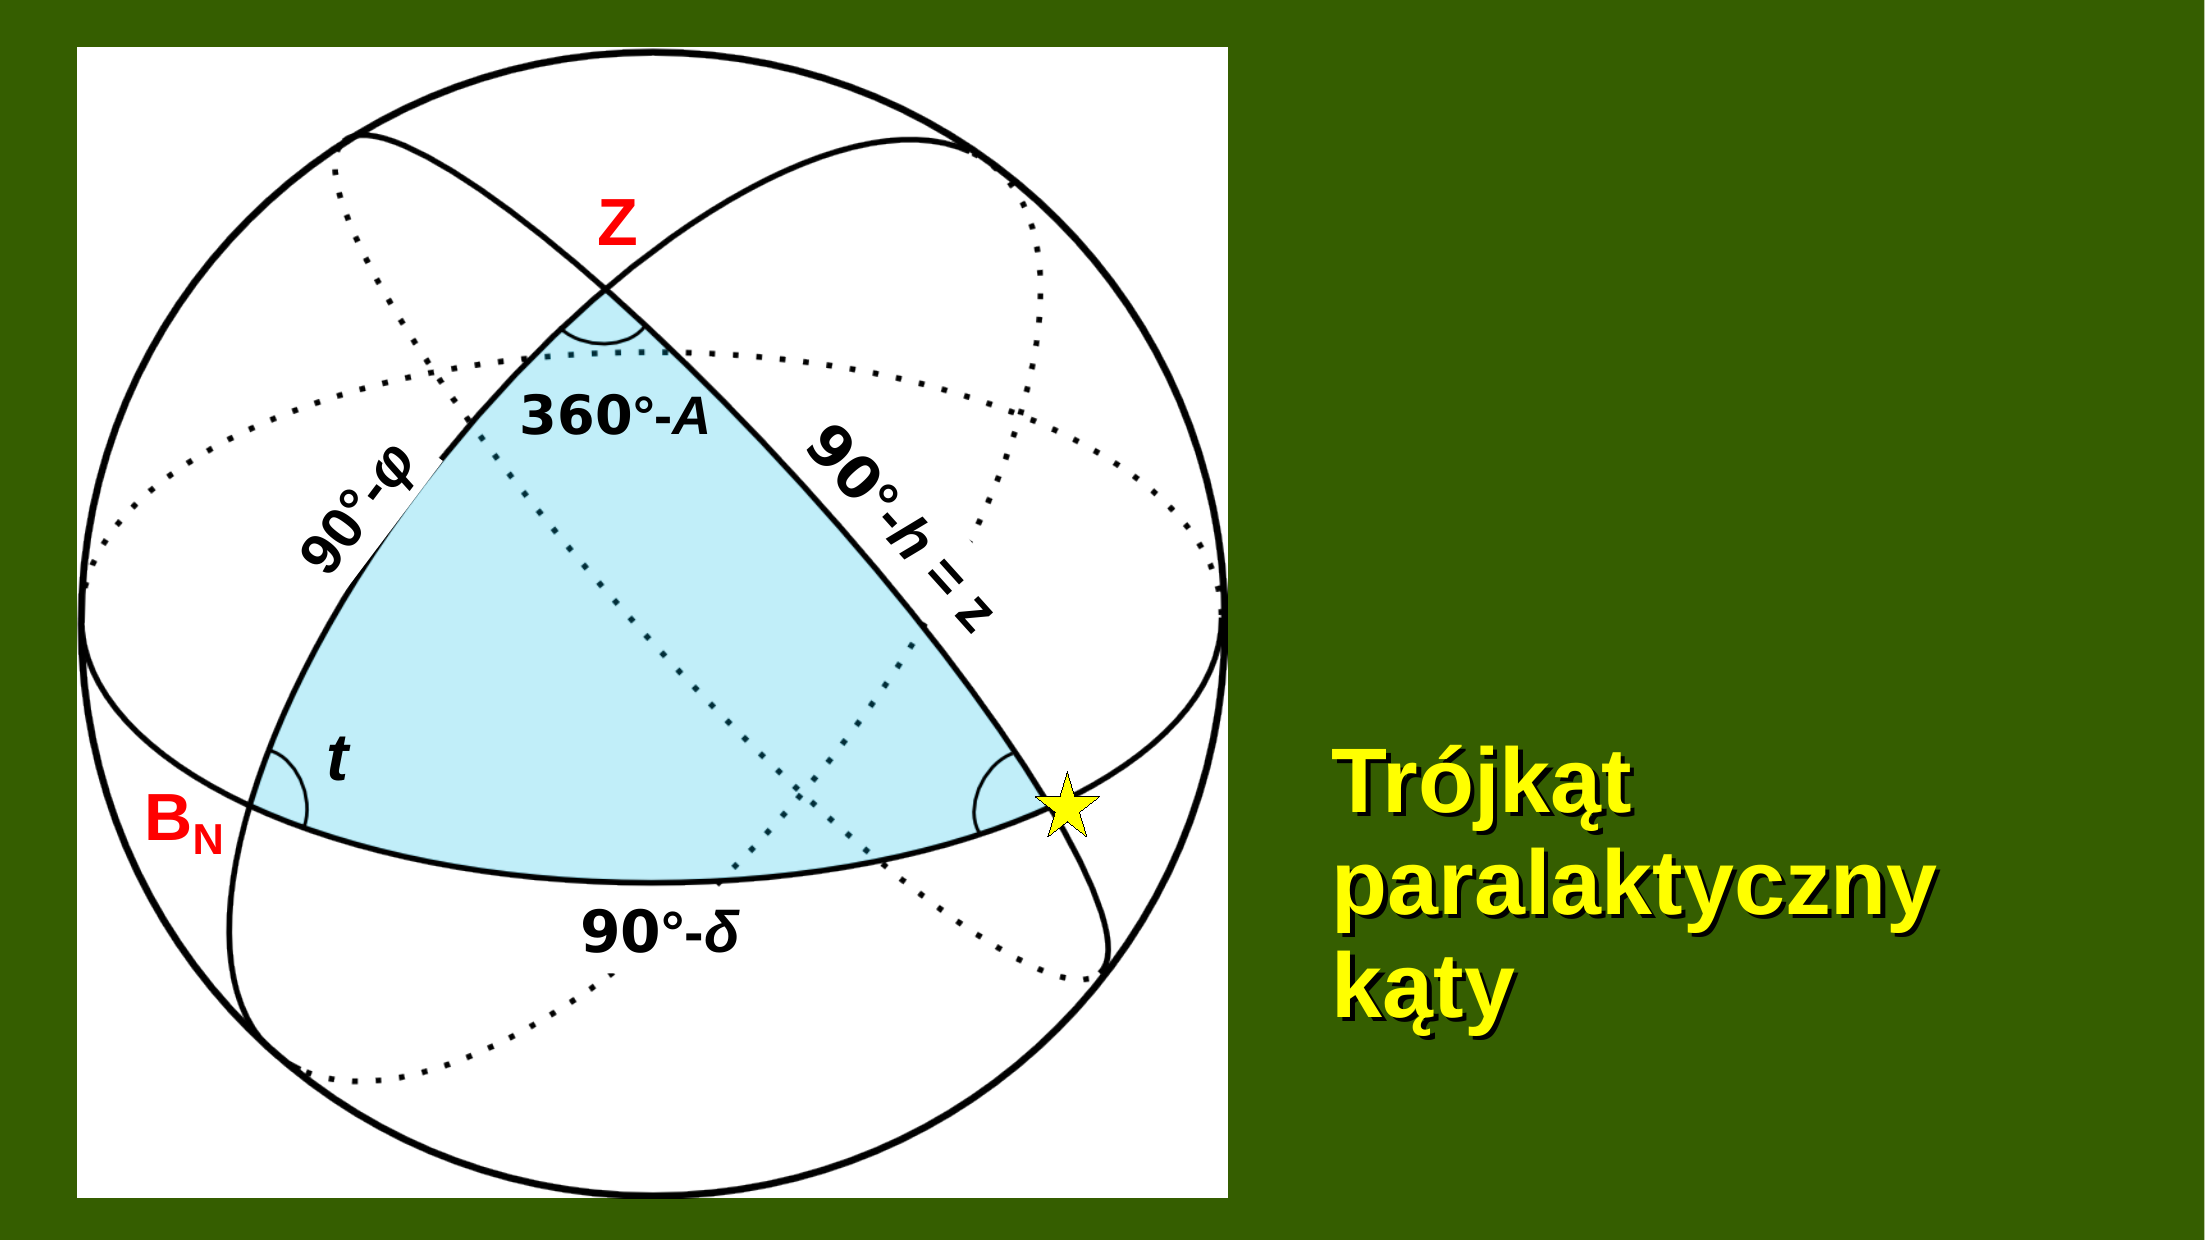

Z
360°-A
90°-φ
90°-h = z
t
# Trójkąt paralaktyczny kąty
BN
90°-δ